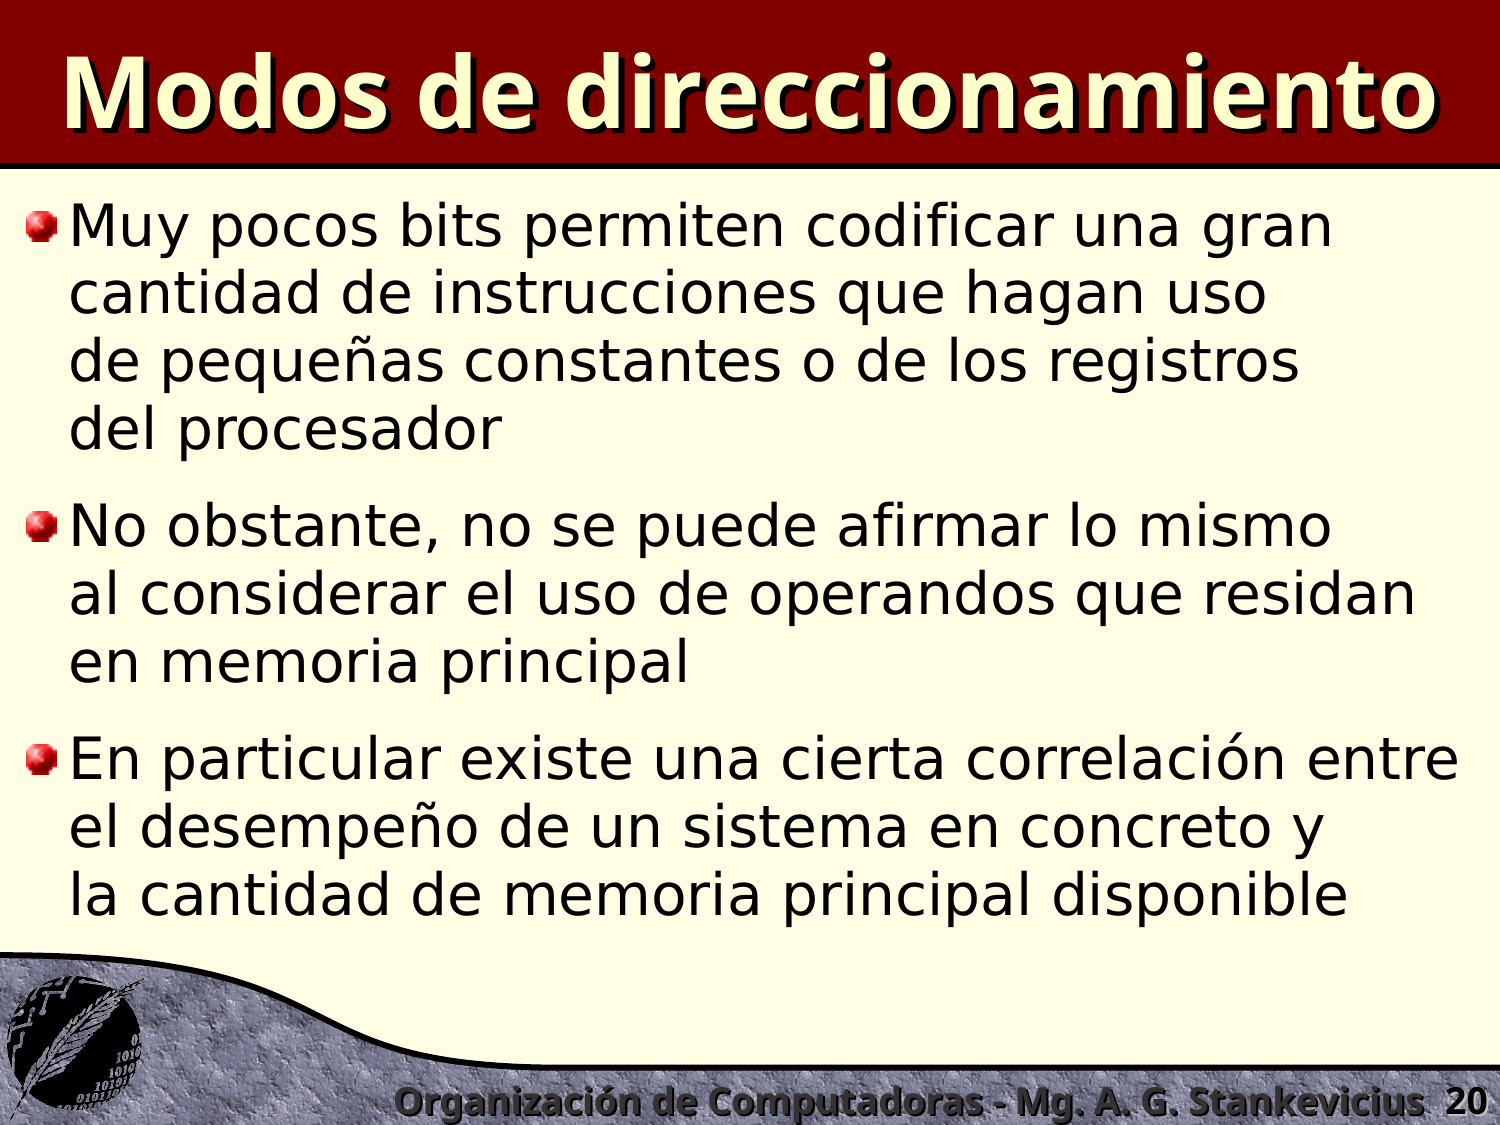

# Modos de direccionamiento
Muy pocos bits permiten codificar una gran cantidad de instrucciones que hagan uso
de pequeñas constantes o de los registros
del procesador
No obstante, no se puede afirmar lo mismo
al considerar el uso de operandos que residan en memoria principal
En particular existe una cierta correlación entre
el desempeño de un sistema en concreto y
la cantidad de memoria principal disponible
20